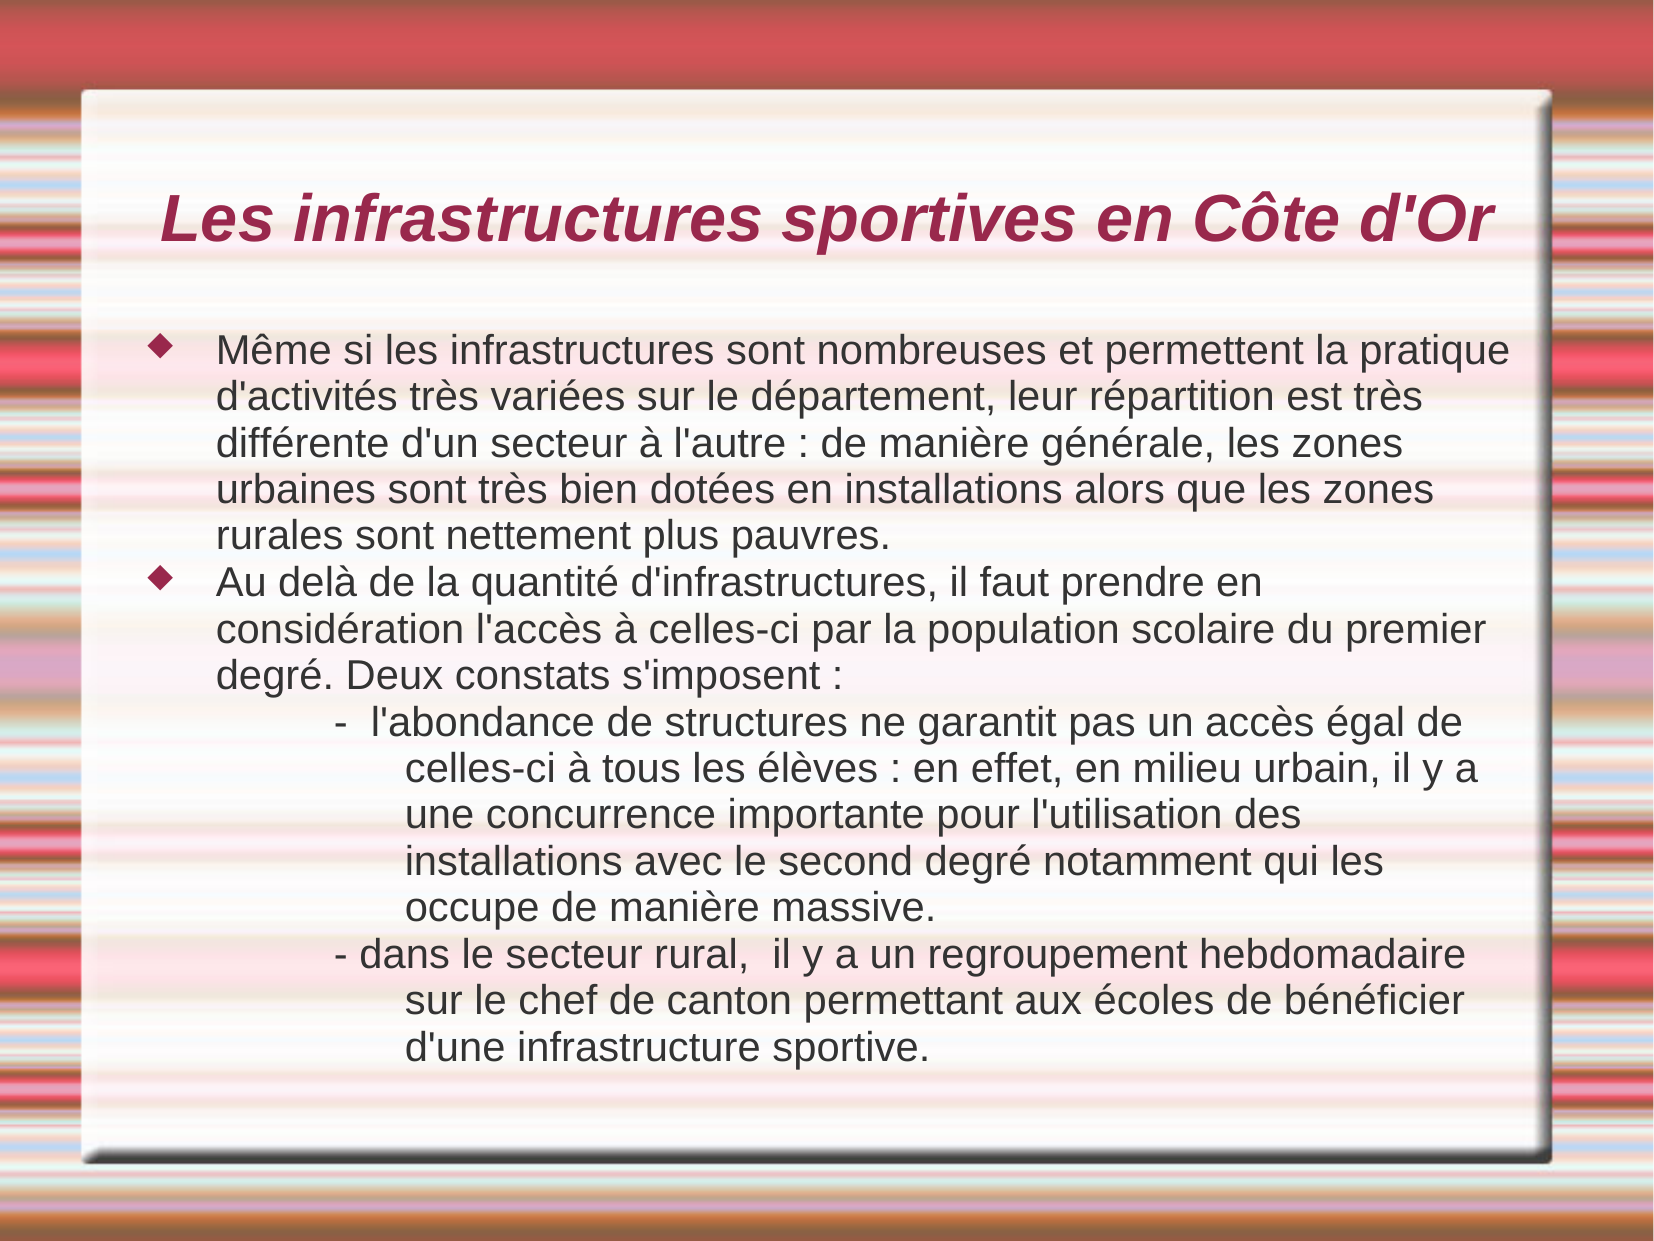

# Les infrastructures sportives en Côte d'Or
Même si les infrastructures sont nombreuses et permettent la pratique d'activités très variées sur le département, leur répartition est très différente d'un secteur à l'autre : de manière générale, les zones urbaines sont très bien dotées en installations alors que les zones rurales sont nettement plus pauvres.
Au delà de la quantité d'infrastructures, il faut prendre en considération l'accès à celles-ci par la population scolaire du premier degré. Deux constats s'imposent :
- l'abondance de structures ne garantit pas un accès égal de celles-ci à tous les élèves : en effet, en milieu urbain, il y a une concurrence importante pour l'utilisation des installations avec le second degré notamment qui les occupe de manière massive.
- dans le secteur rural, il y a un regroupement hebdomadaire sur le chef de canton permettant aux écoles de bénéficier d'une infrastructure sportive.